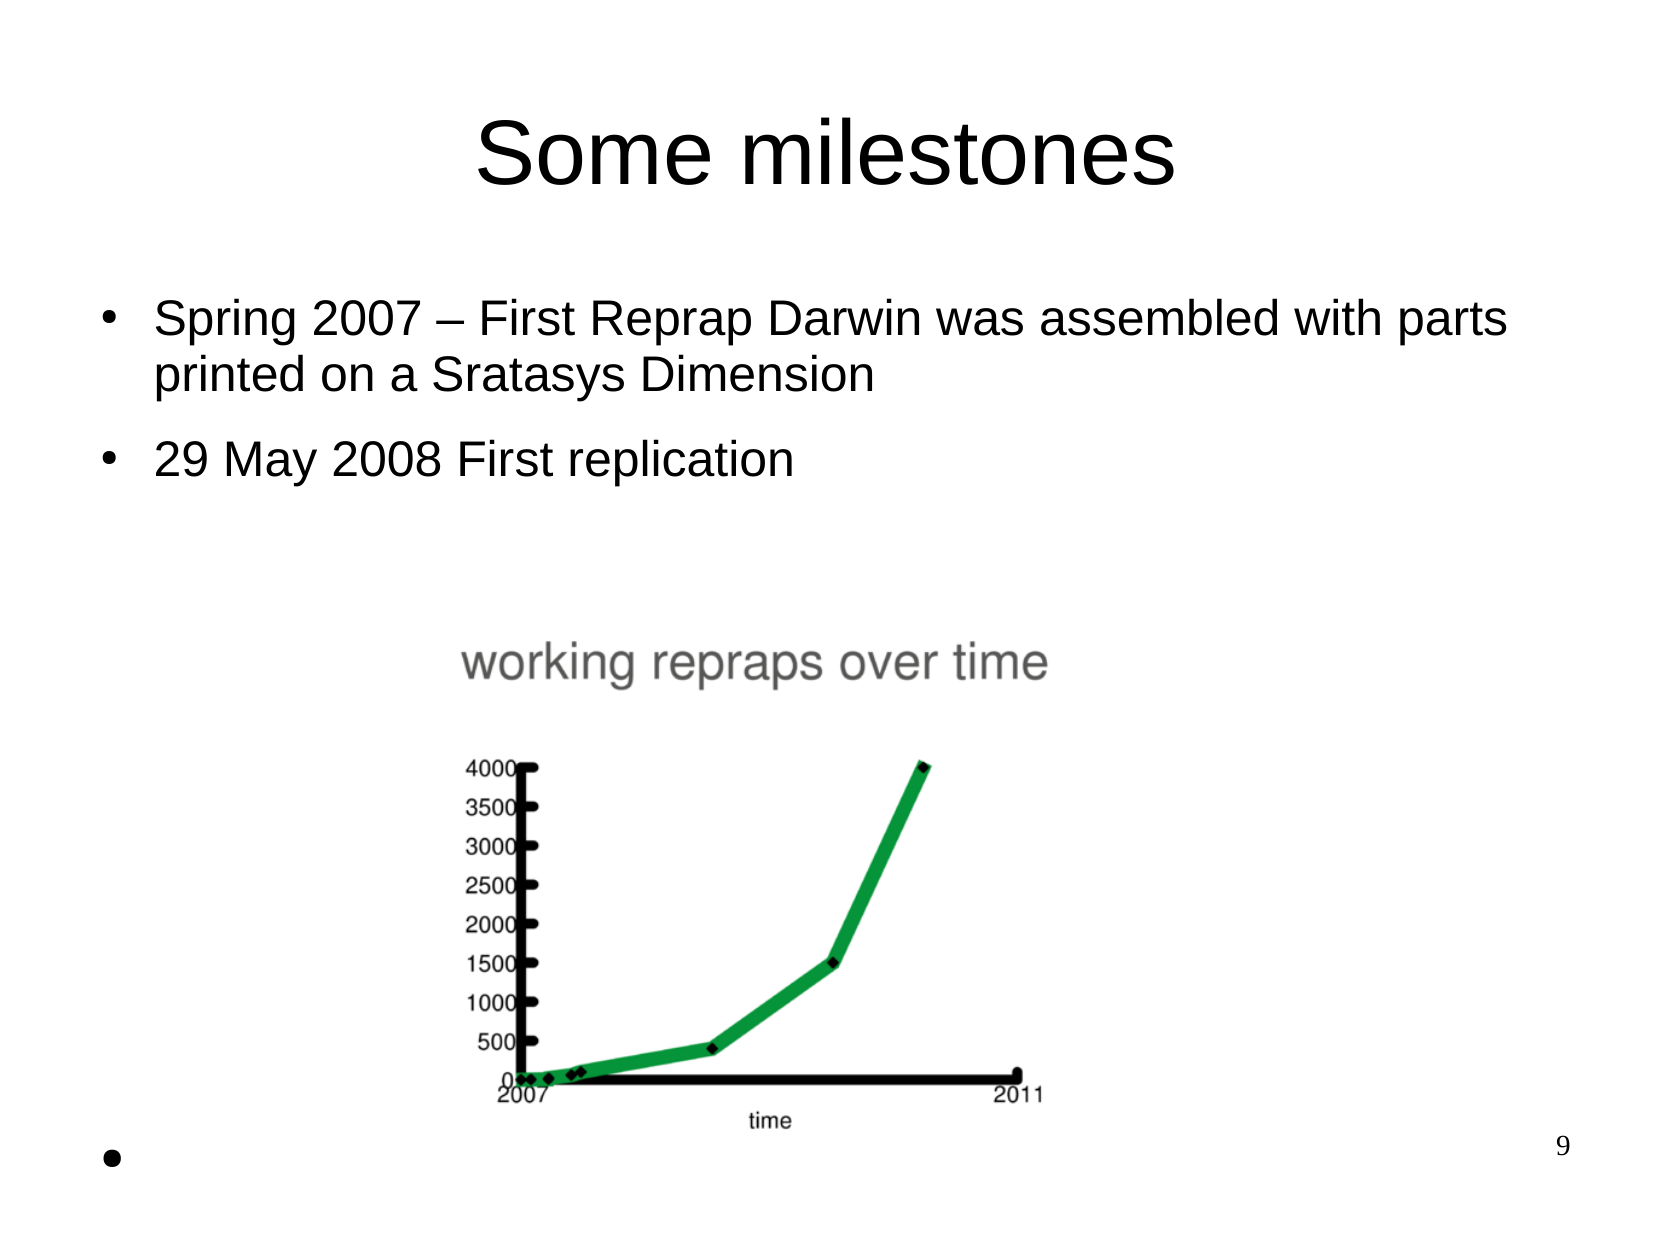

# Some milestones
Spring 2007 – First Reprap Darwin was assembled with parts printed on a Sratasys Dimension
29 May 2008 First replication
http://tinyurl.com/cqkj2x7 or http://dspace.org.nz/2012/05/25/octacon/
9